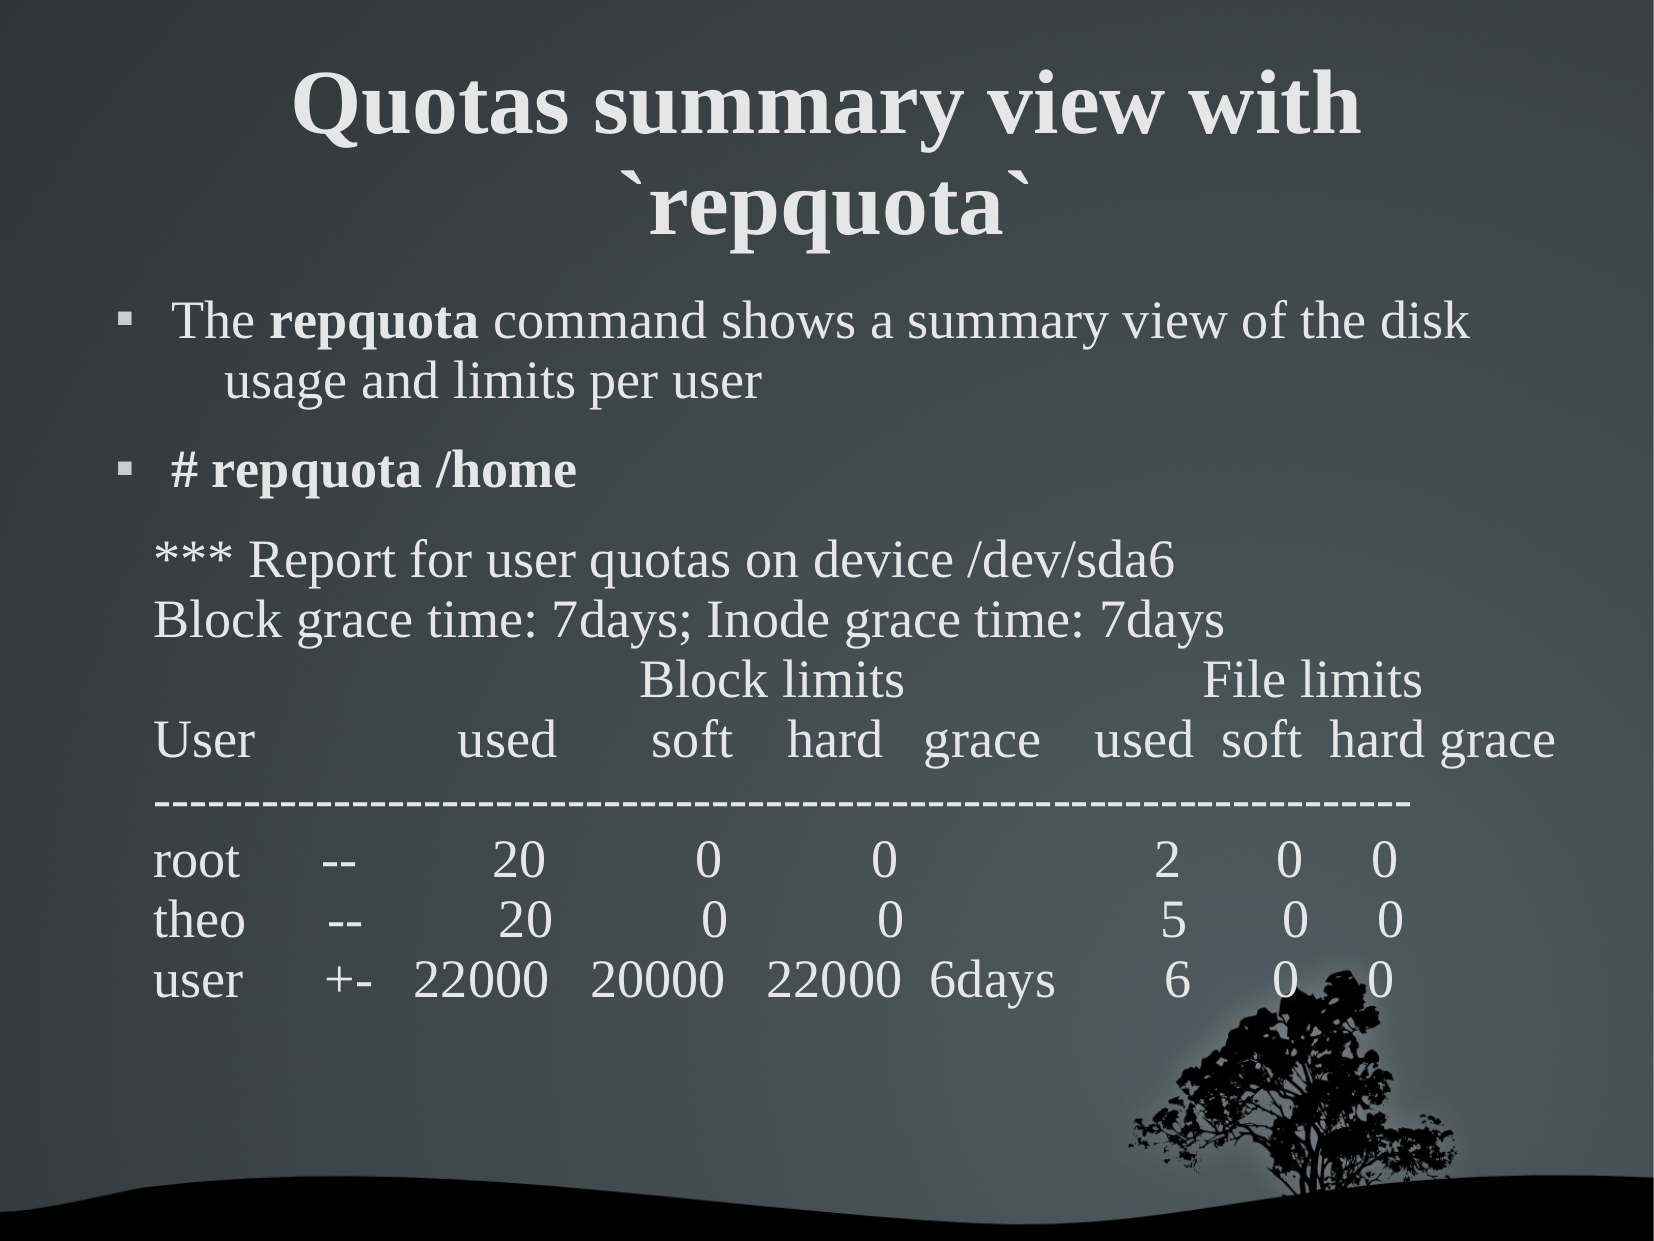

# Quotas summary view with `repquota`
The repquota command shows a summary view of the disk usage and limits per user
# repquota /home
*** Report for user quotas on device /dev/sda6
Block grace time: 7days; Inode grace time: 7days
 Block limits File limits
User used soft hard grace used soft hard grace
----------------------------------------------------------------------
root -- 20 0 0 2 0 0
theo -- 20 0 0 5 0 0
user +- 22000 20000 22000 6days 6 0 0